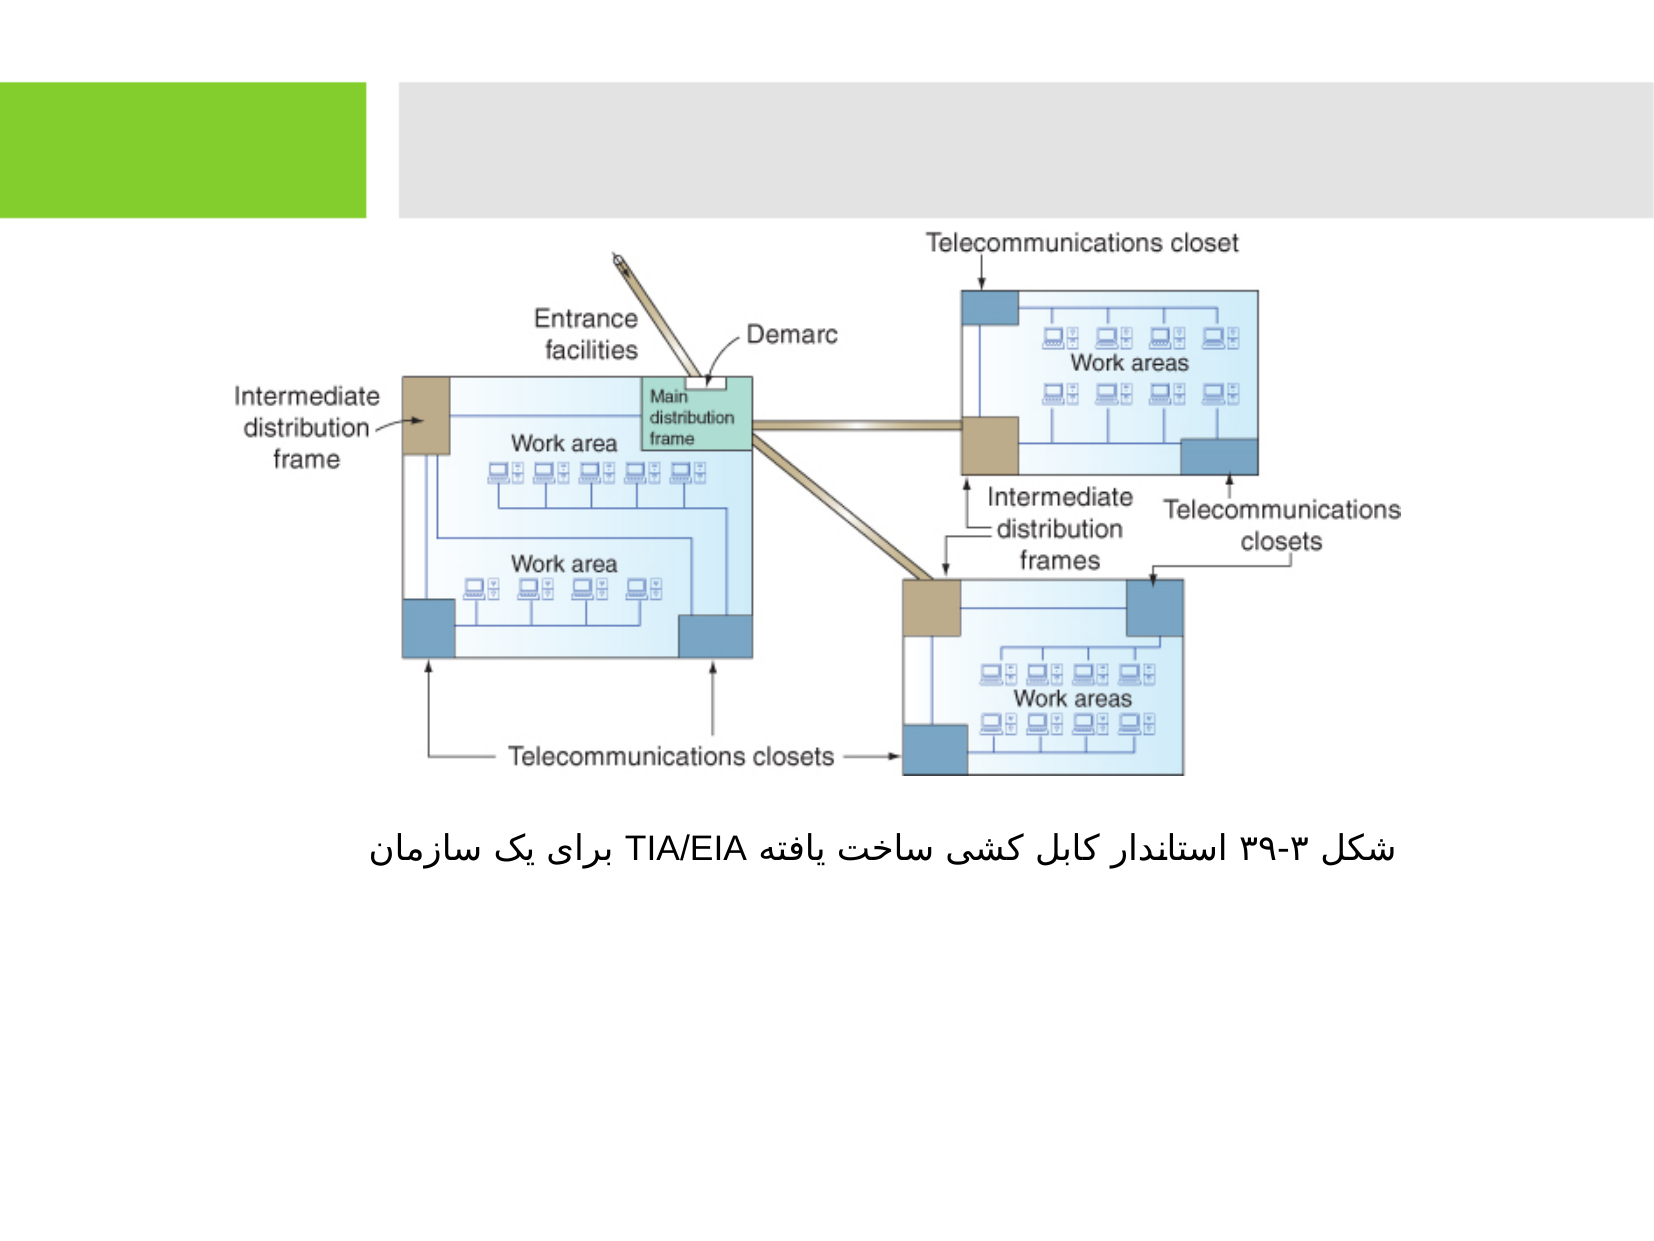

شکل ۳-۳۹ استاندار کابل کشی ساخت یافته TIA/EIA برای یک سازمان